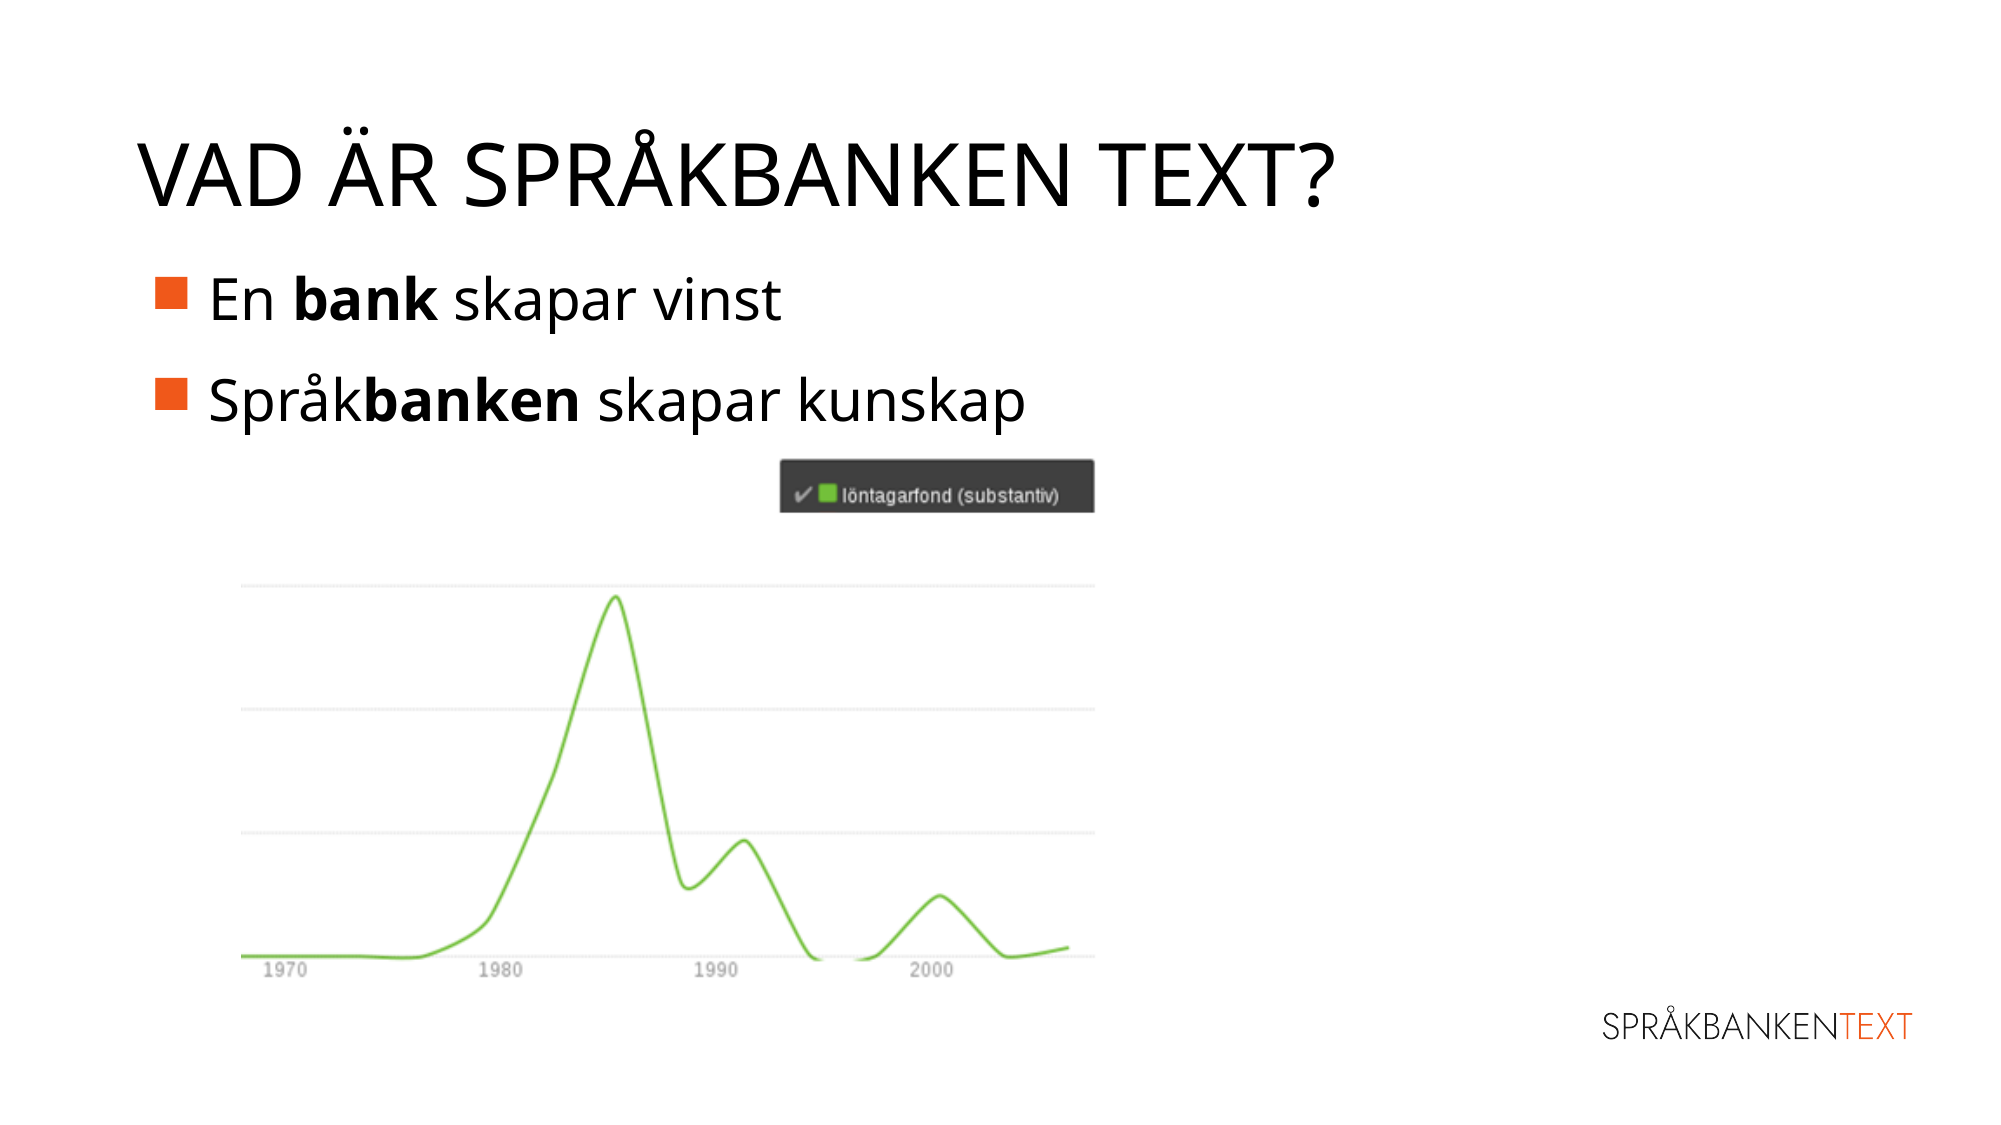

# Vad är Språkbanken Text?
En bank skapar vinst
Språkbanken skapar kunskap